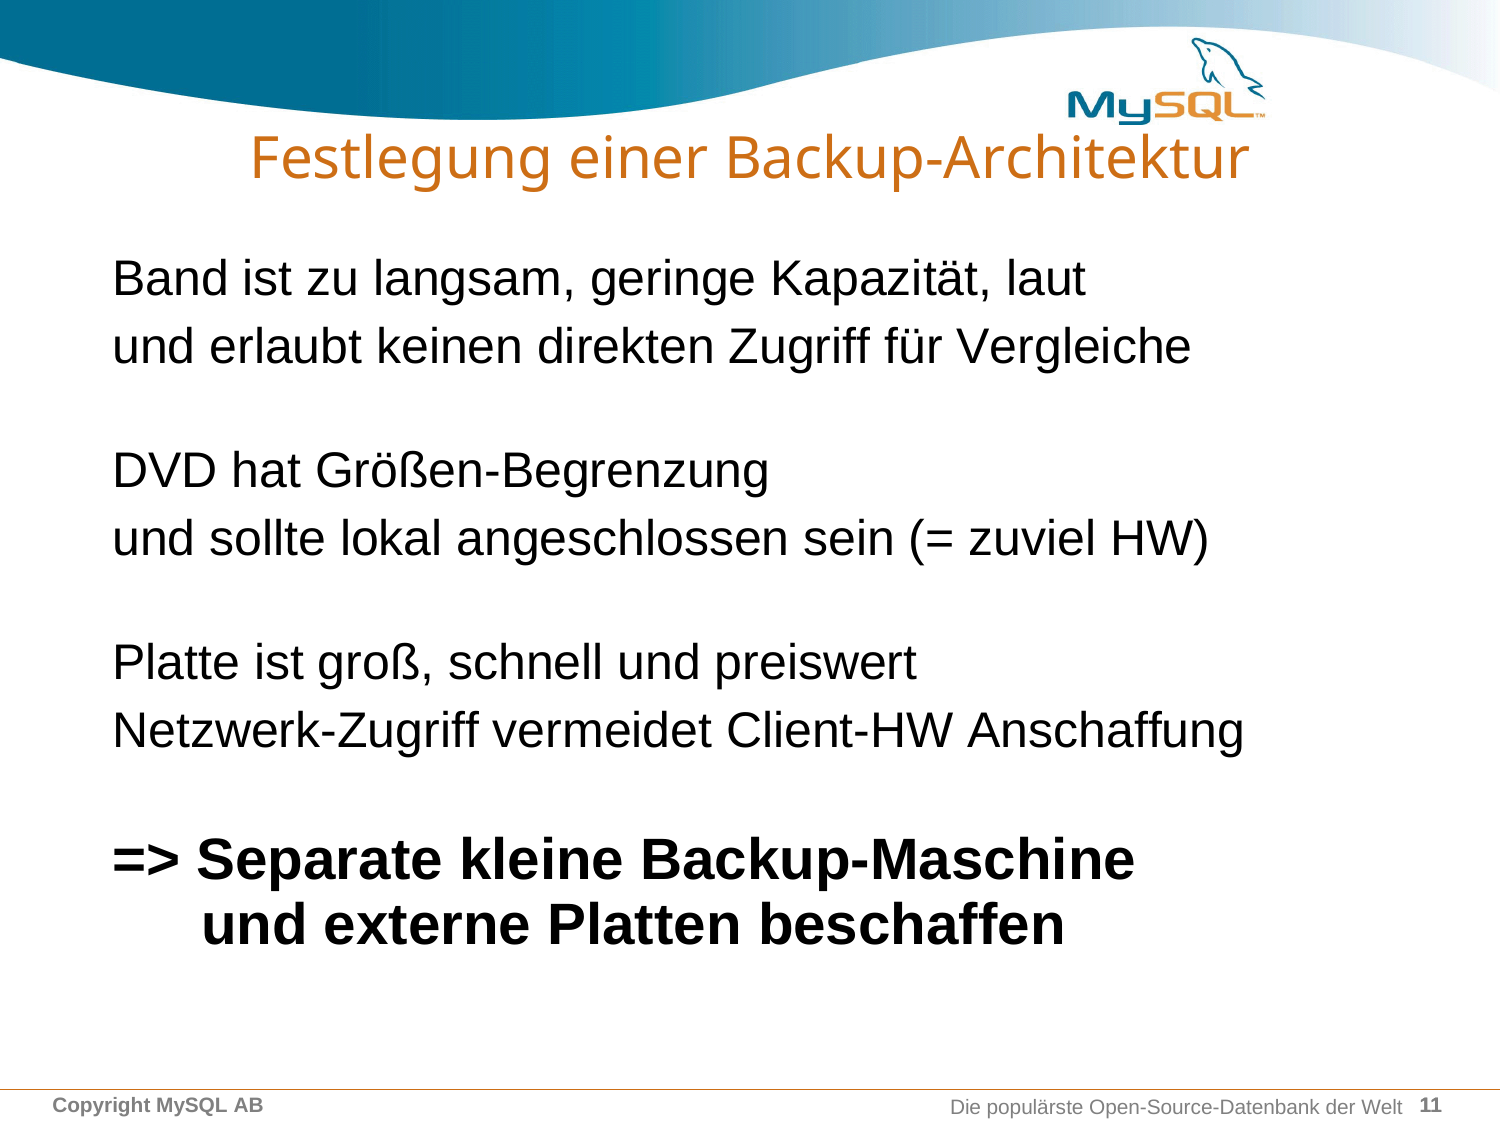

# Festlegung einer Backup-Architektur
Band ist zu langsam, geringe Kapazität, laut
und erlaubt keinen direkten Zugriff für Vergleiche
DVD hat Größen-Begrenzung
und sollte lokal angeschlossen sein (= zuviel HW)
Platte ist groß, schnell und preiswert
Netzwerk-Zugriff vermeidet Client-HW Anschaffung
=> Separate kleine Backup-Maschine
 und externe Platten beschaffen